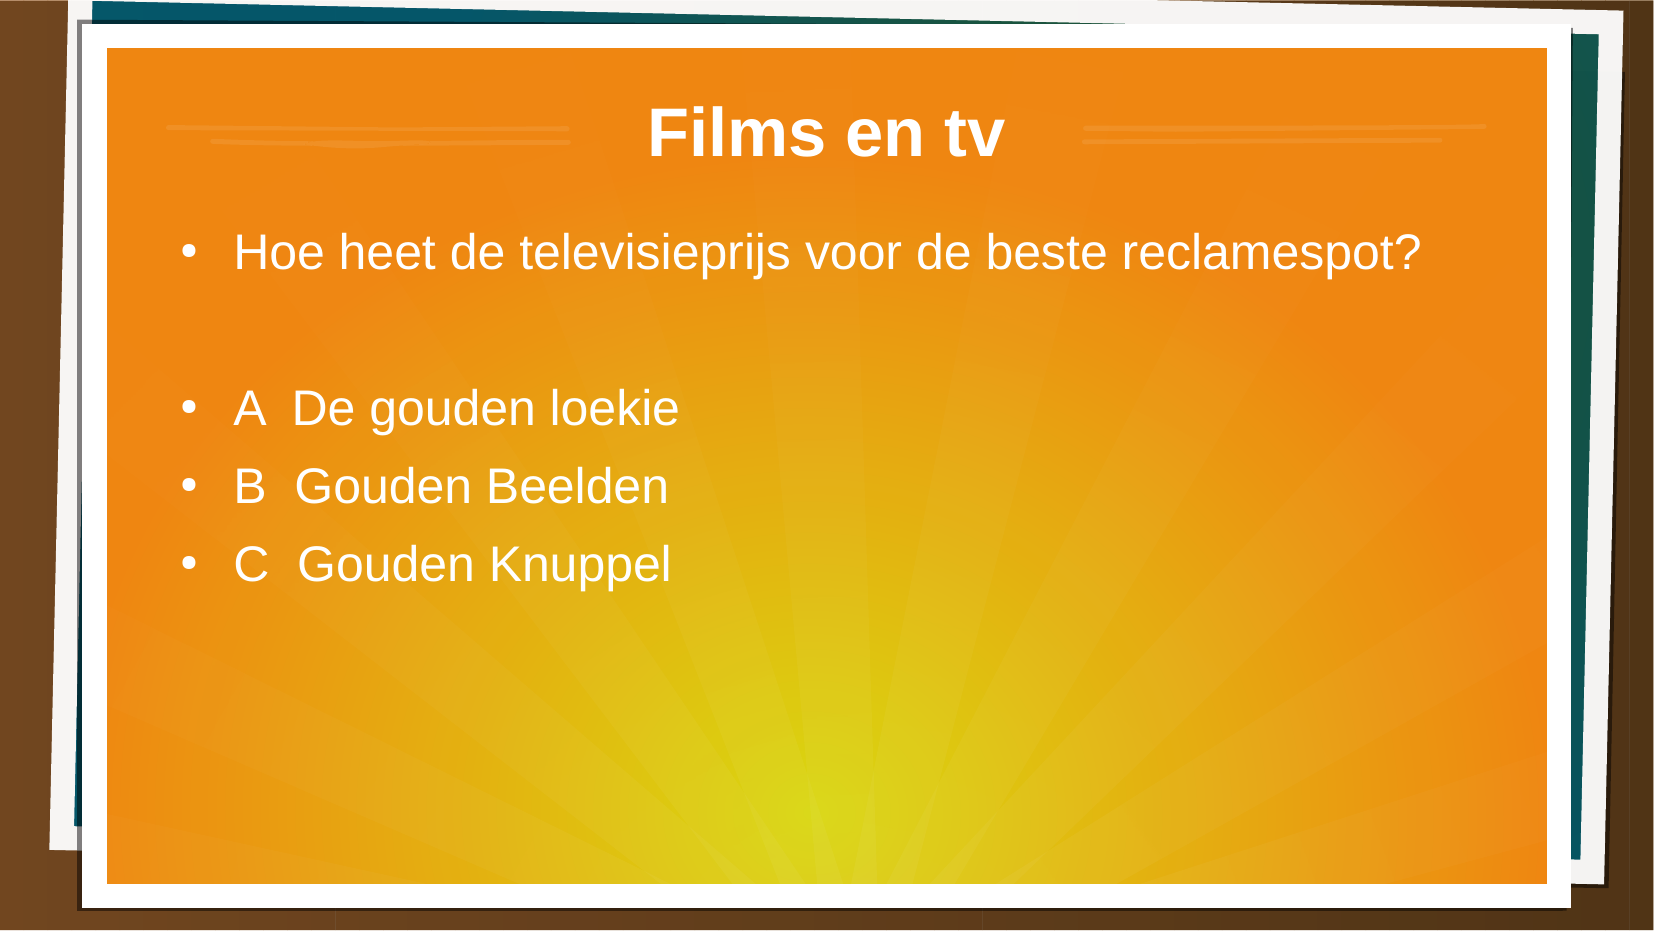

# Films en tv
Hoe heet de televisieprijs voor de beste reclamespot?
A De gouden loekie
B Gouden Beelden
C Gouden Knuppel